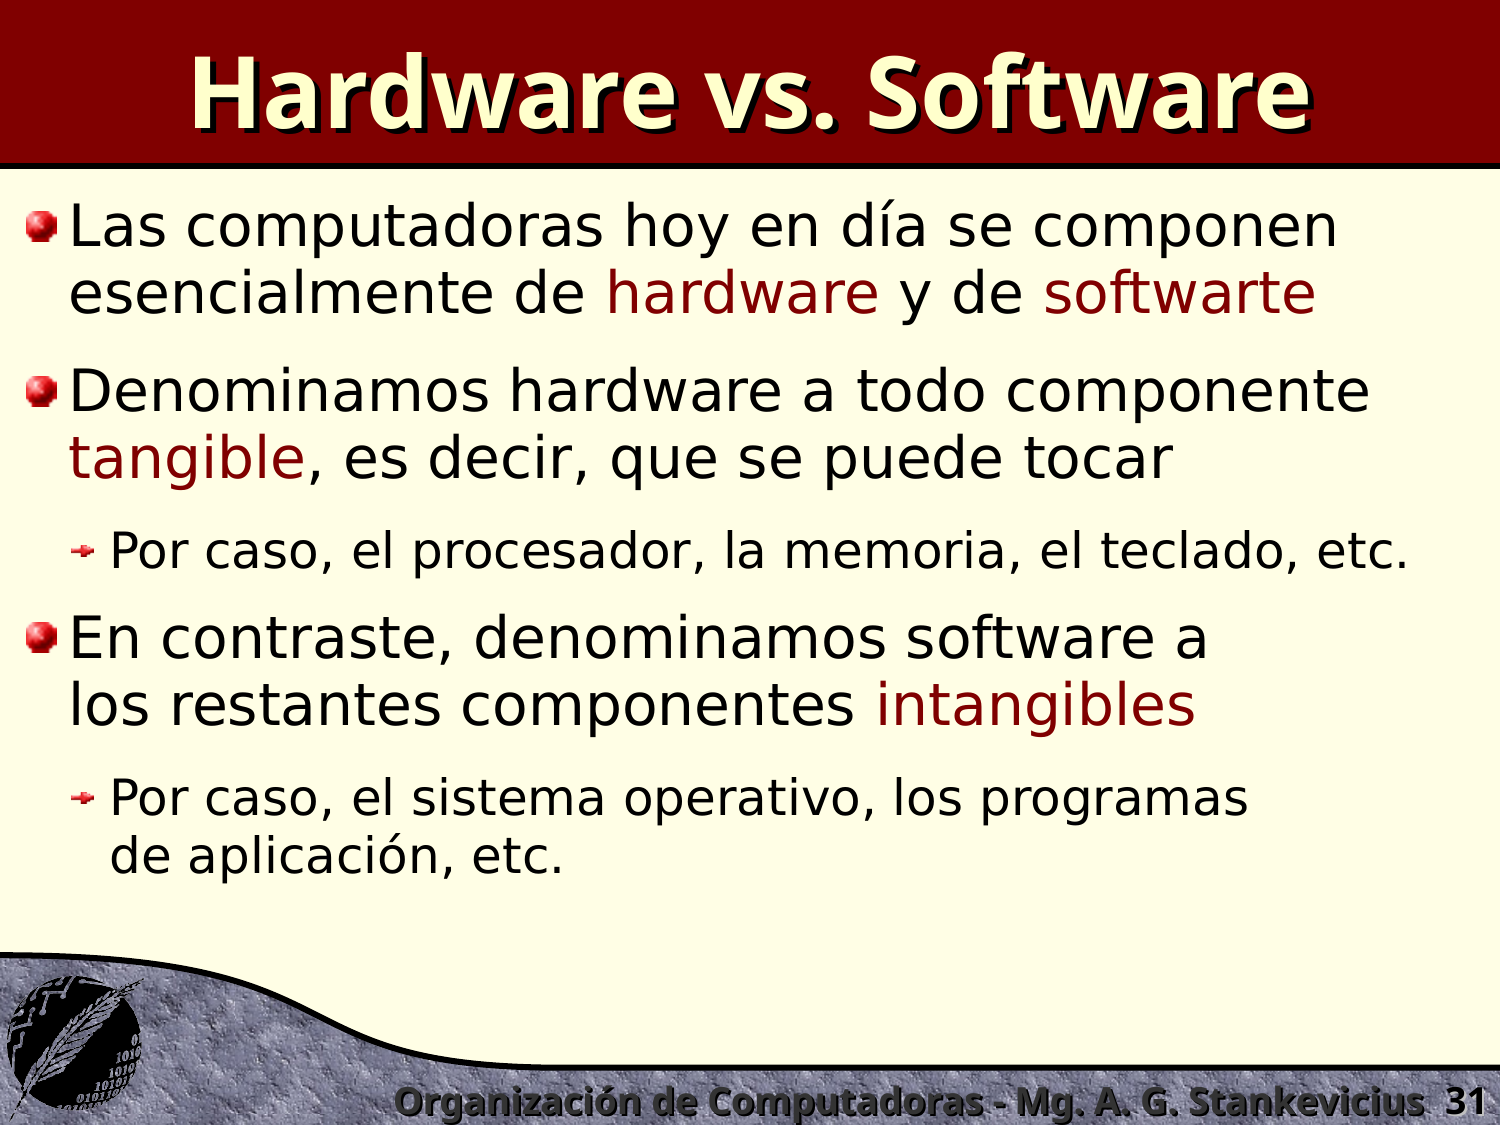

# Hardware vs. Software
Las computadoras hoy en día se componen esencialmente de hardware y de softwarte
Denominamos hardware a todo componente tangible, es decir, que se puede tocar
Por caso, el procesador, la memoria, el teclado, etc.
En contraste, denominamos software a
los restantes componentes intangibles
Por caso, el sistema operativo, los programas
de aplicación, etc.
31